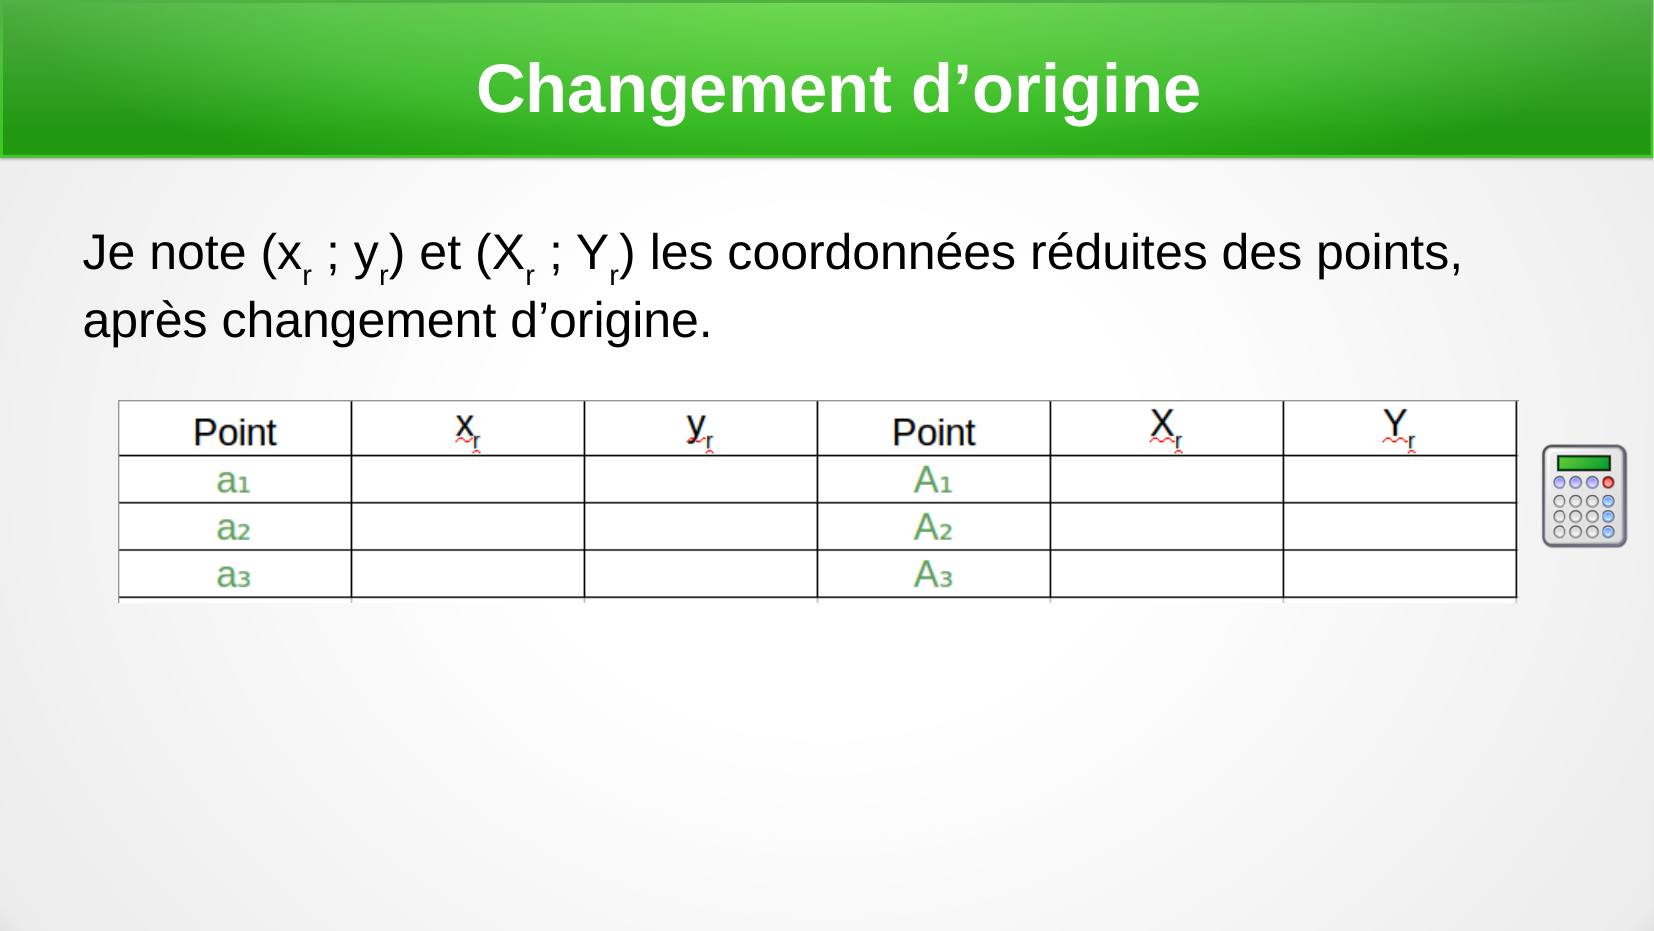

# Changement d’origine
Je note (xr ; yr) et (Xr ; Yr) les coordonnées réduites des points, après changement d’origine.